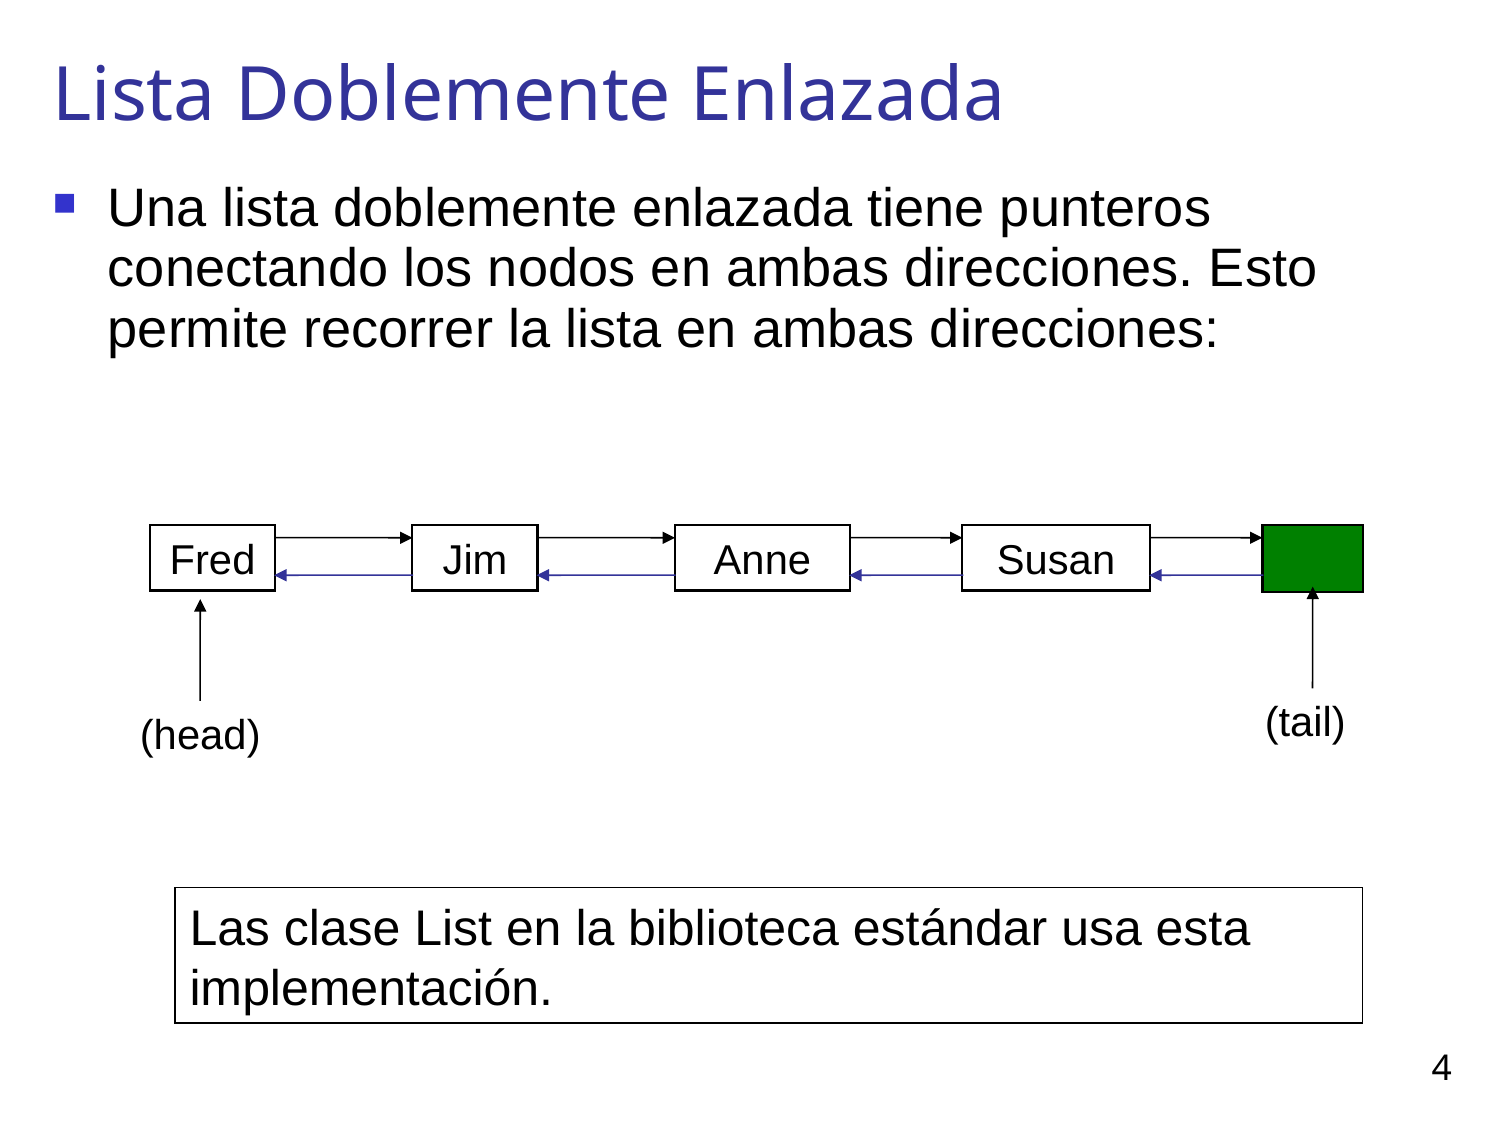

# Lista Doblemente Enlazada
Una lista doblemente enlazada tiene punteros conectando los nodos en ambas direcciones. Esto permite recorrer la lista en ambas direcciones:
Fred
Jim
Anne
Susan
(tail)‏
(head)‏
Las clase List en la biblioteca estándar usa esta implementación.
4